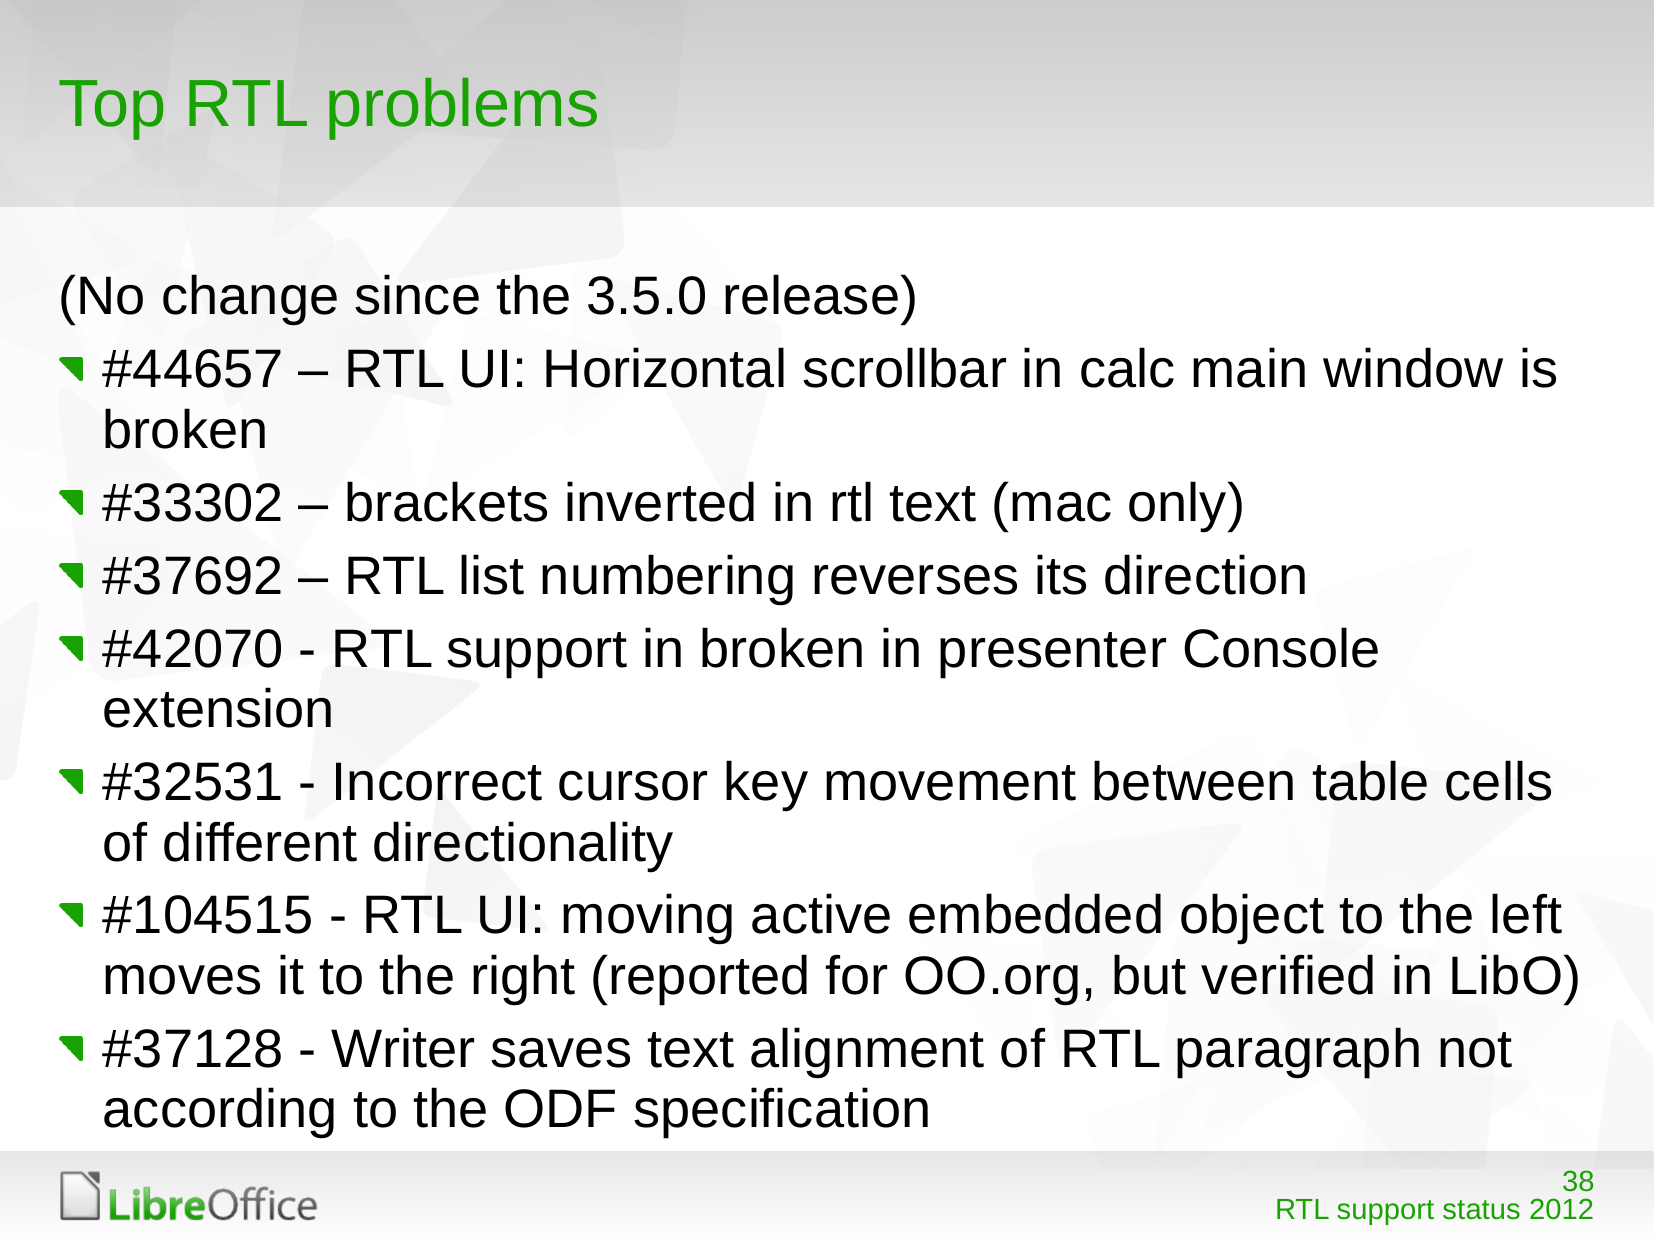

# Top RTL problems
(No change since the 3.5.0 release)
#44657 – RTL UI: Horizontal scrollbar in calc main window is broken
#33302 – brackets inverted in rtl text (mac only)
#37692 – RTL list numbering reverses its direction
#42070 - RTL support in broken in presenter Console extension
#32531 - Incorrect cursor key movement between table cells of different directionality
#104515 - RTL UI: moving active embedded object to the left moves it to the right (reported for OO.org, but verified in LibO)
#37128 - Writer saves text alignment of RTL paragraph not according to the ODF specification
38
RTL support status 2012